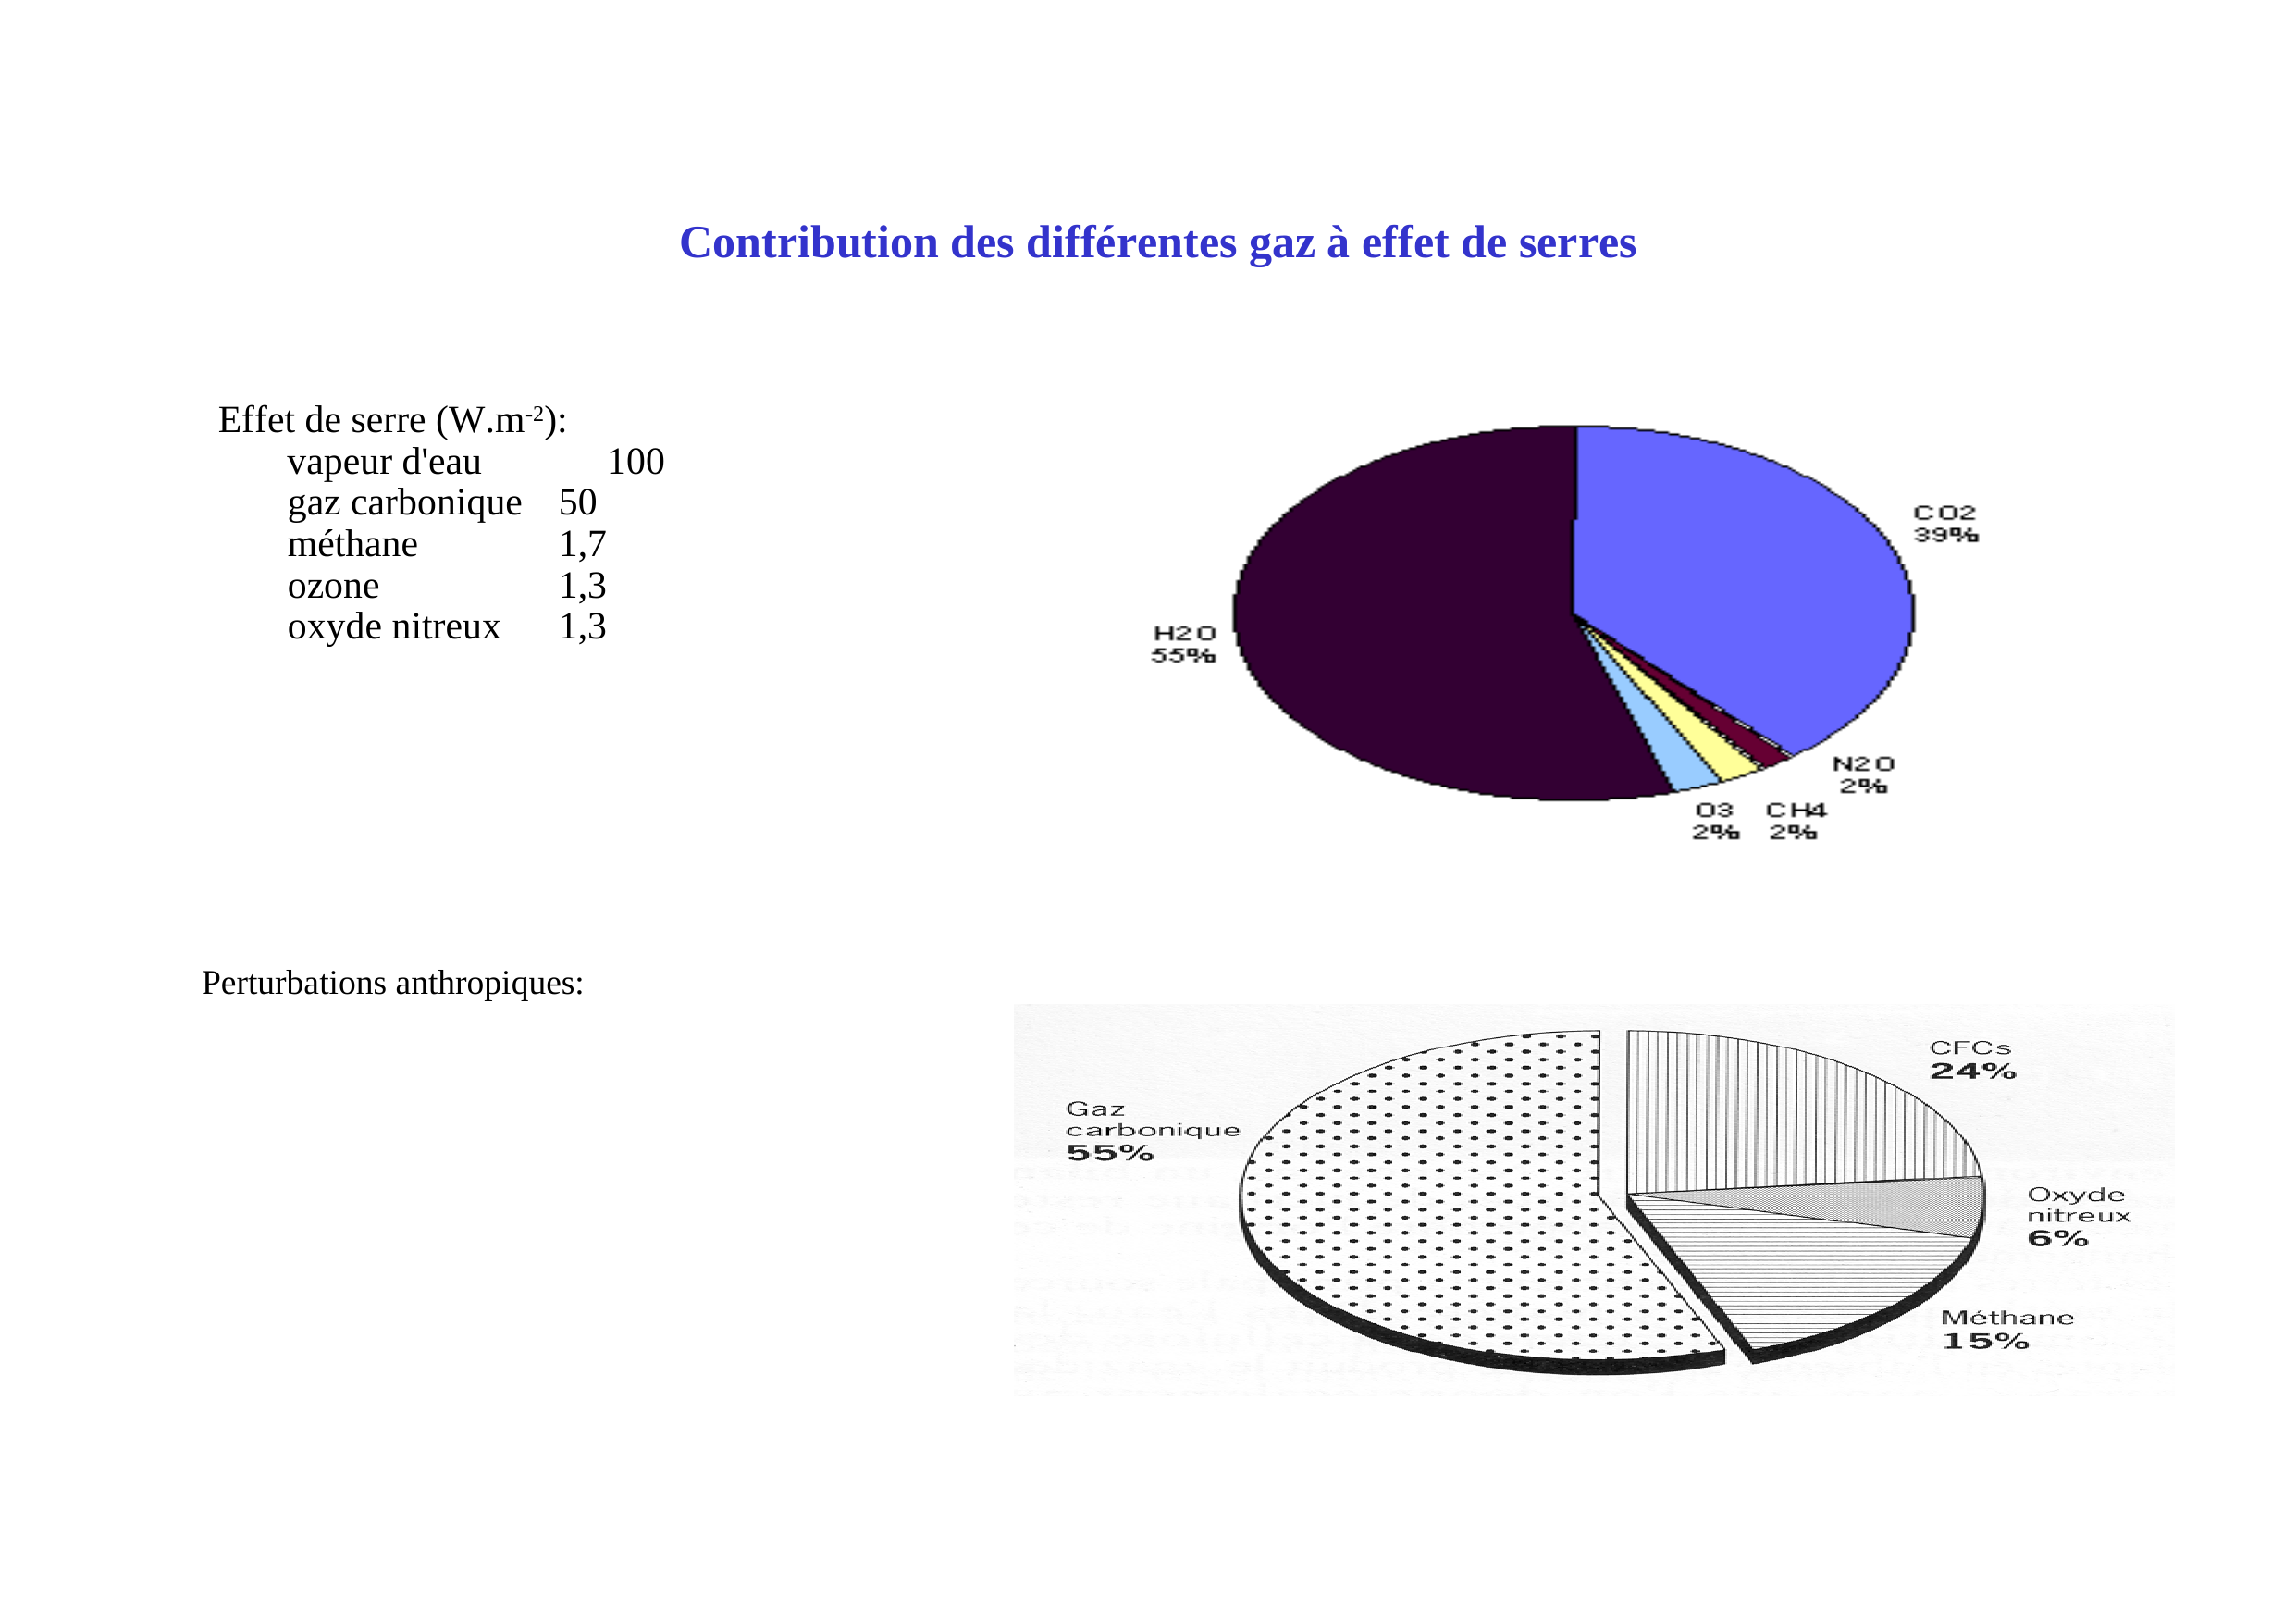

# Contribution des différentes gaz à effet de serres
Effet de serre (W.m-2):
	 vapeur d'eau 	 100
gaz carbonique 	50
méthane 		1,7
ozone 			1,3
oxyde nitreux 	1,3
Perturbations anthropiques: